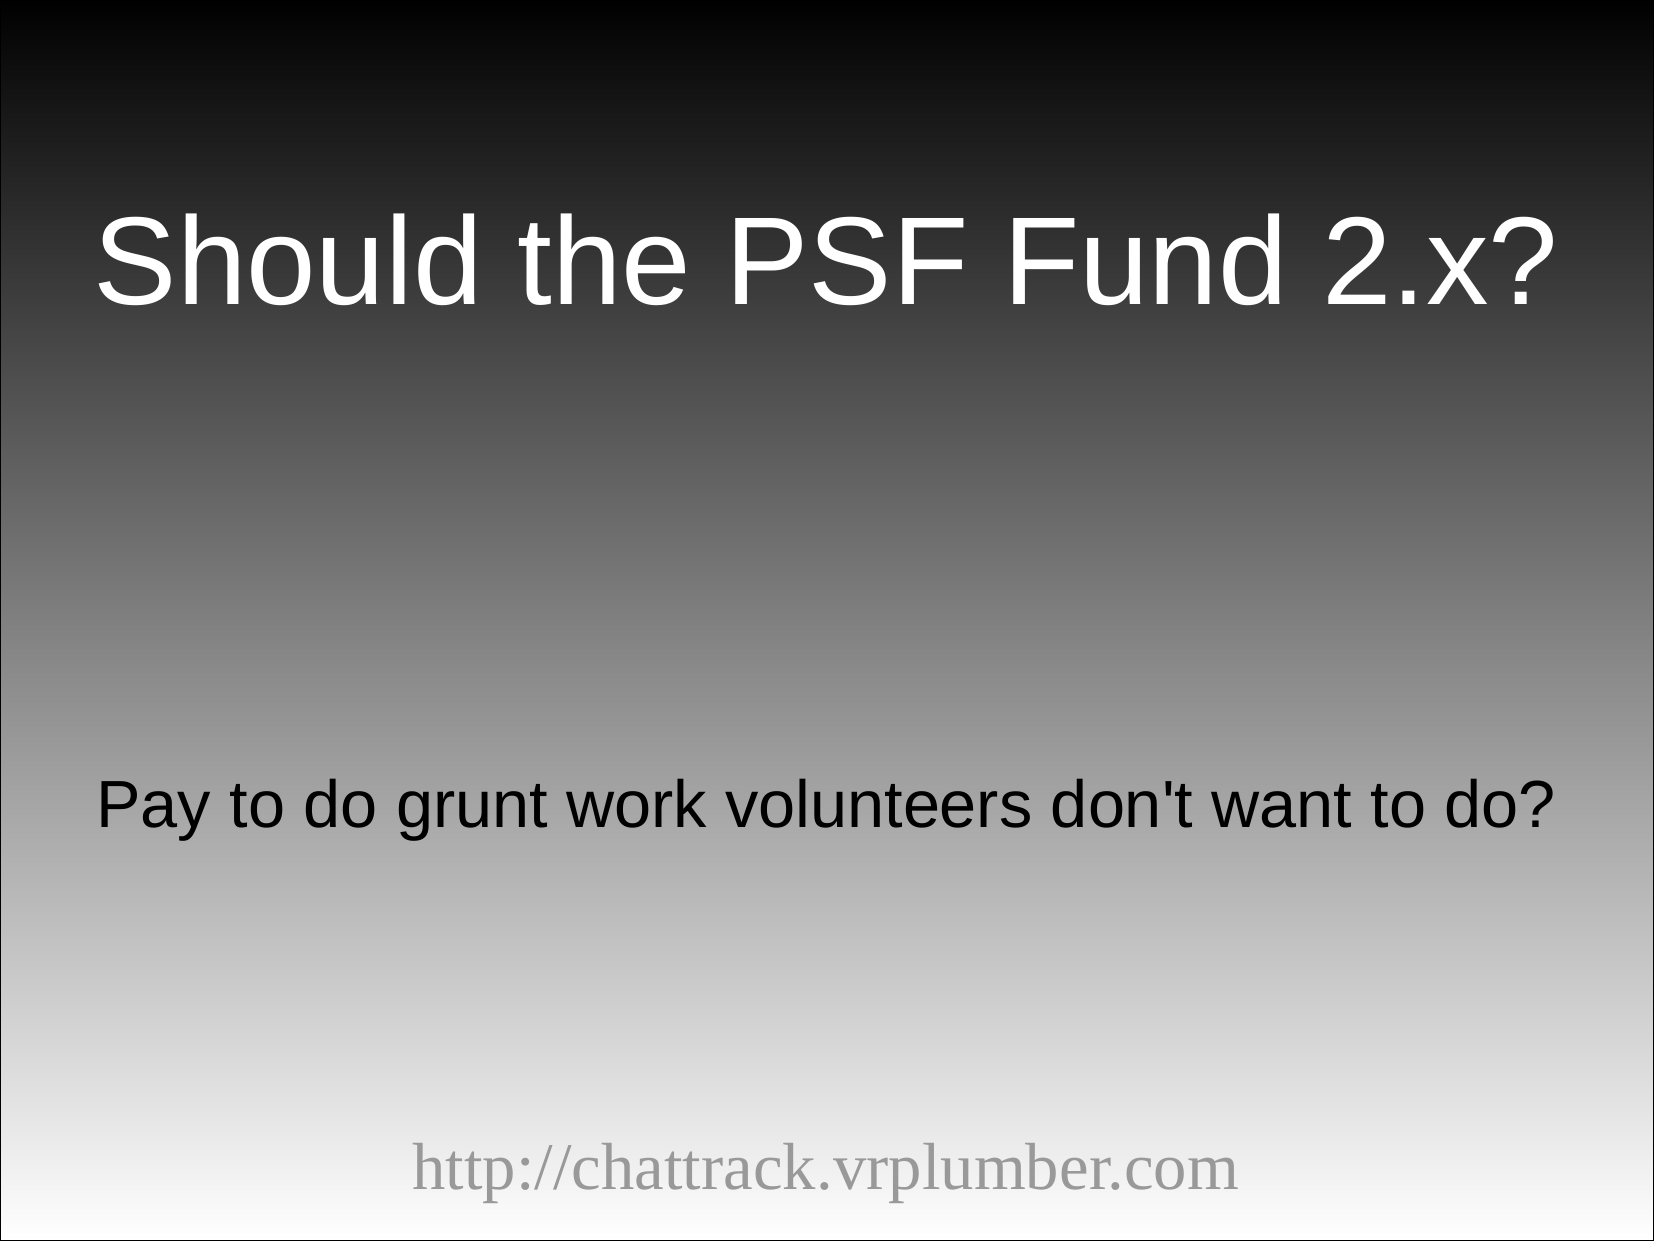

# Should the PSF Fund 2.x?
Pay to do grunt work volunteers don't want to do?
http://chattrack.vrplumber.com
34